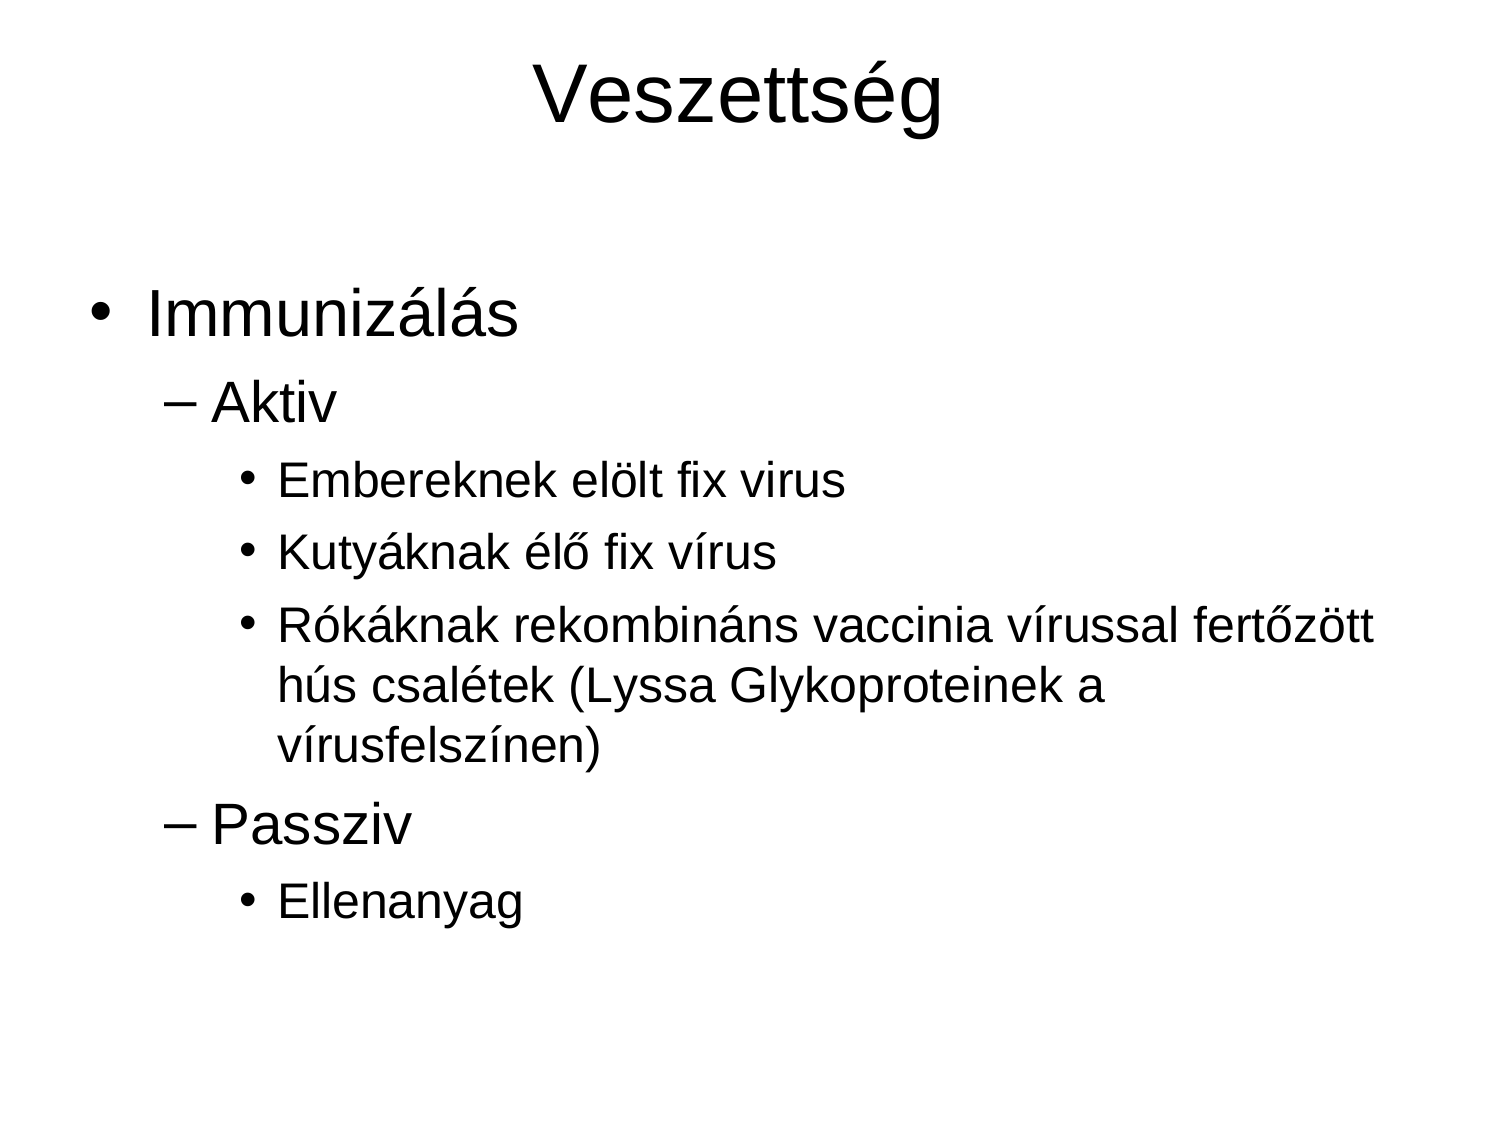

# Veszettség
Immunizálás
Aktiv
Embereknek elölt fix virus
Kutyáknak élő fix vírus
Rókáknak rekombináns vaccinia vírussal fertőzött hús csalétek (Lyssa Glykoproteinek a vírusfelszínen)
Passziv
Ellenanyag